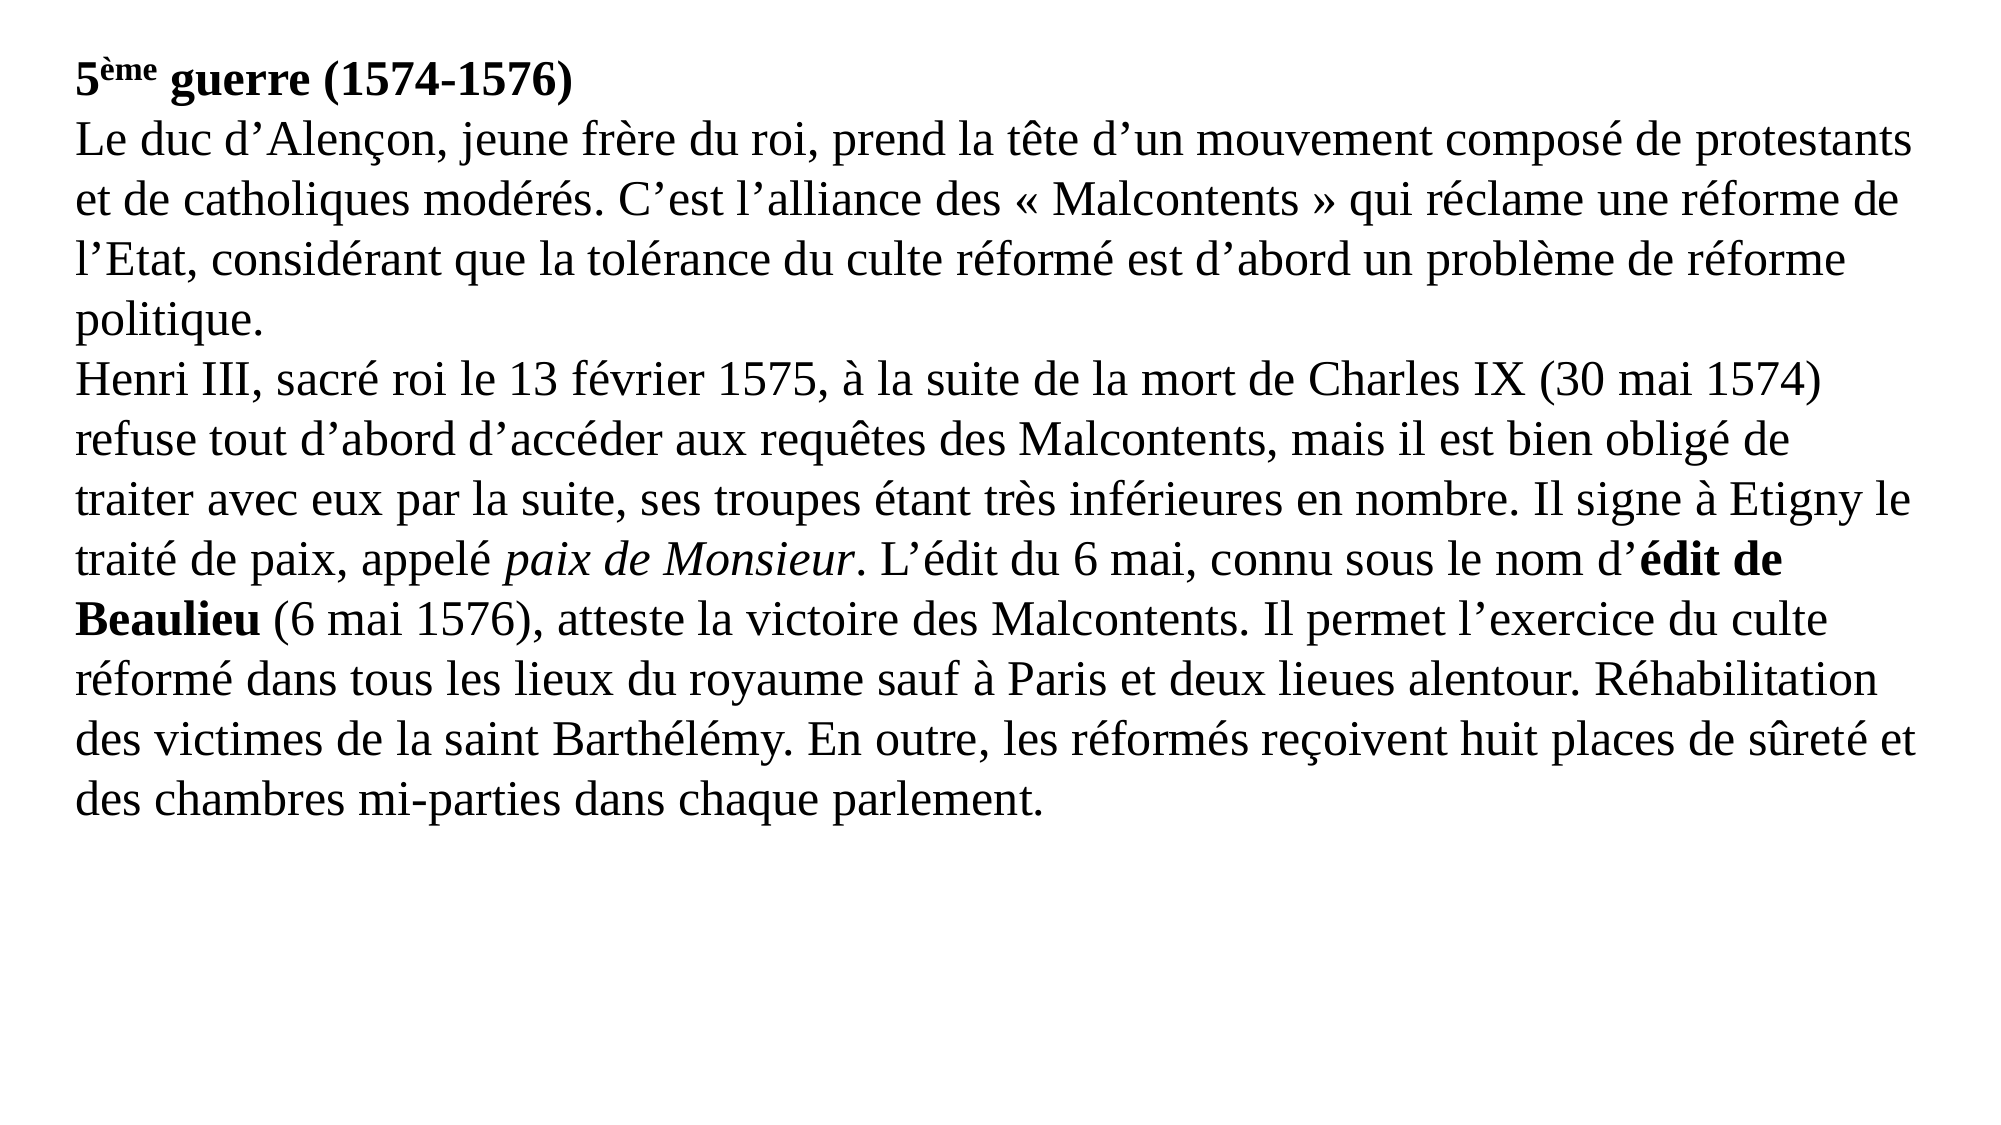

5ème guerre (1574-1576)
Le duc d’Alençon, jeune frère du roi, prend la tête d’un mouvement composé de protestants et de catholiques modérés. C’est l’alliance des « Malcontents » qui réclame une réforme de l’Etat, considérant que la tolérance du culte réformé est d’abord un problème de réforme politique.
Henri III, sacré roi le 13 février 1575, à la suite de la mort de Charles IX (30 mai 1574) refuse tout d’abord d’accéder aux requêtes des Malcontents, mais il est bien obligé de traiter avec eux par la suite, ses troupes étant très inférieures en nombre. Il signe à Etigny le traité de paix, appelé paix de Monsieur. L’édit du 6 mai, connu sous le nom d’édit de Beaulieu (6 mai 1576), atteste la victoire des Malcontents. Il permet l’exercice du culte réformé dans tous les lieux du royaume sauf à Paris et deux lieues alentour. Réhabilitation des victimes de la saint Barthélémy. En outre, les réformés reçoivent huit places de sûreté et des chambres mi-parties dans chaque parlement.